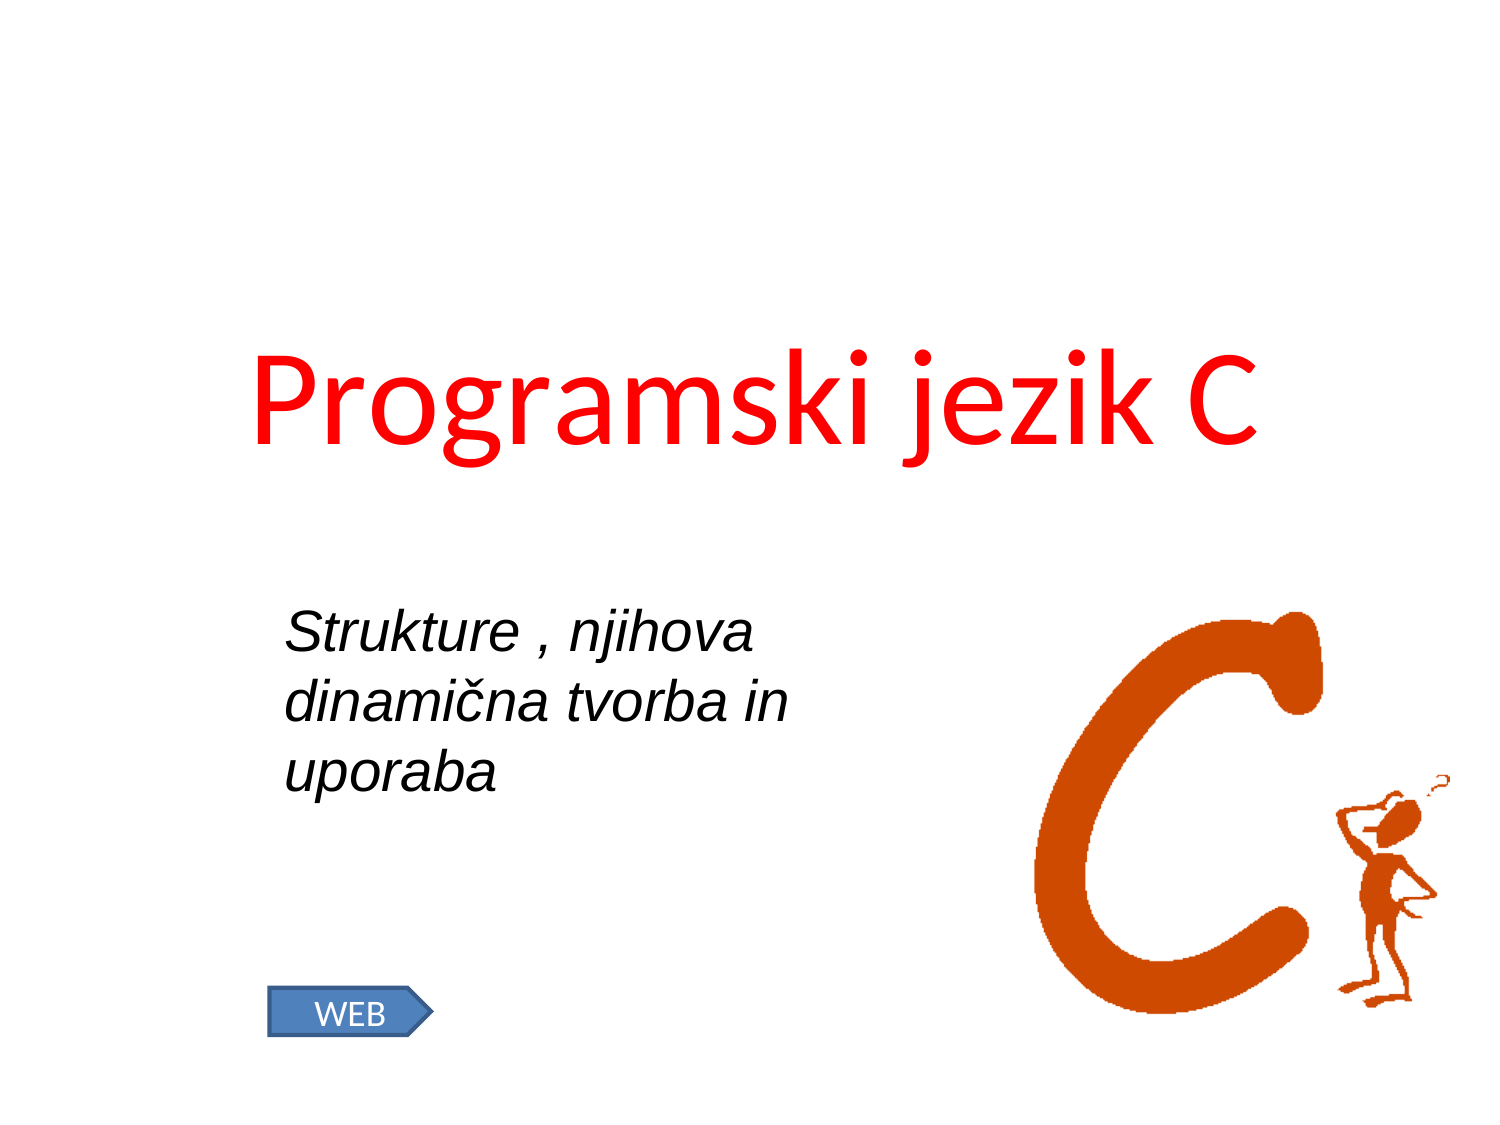

# Programski jezik C
Strukture , njihova dinamična tvorba in uporaba
WEB